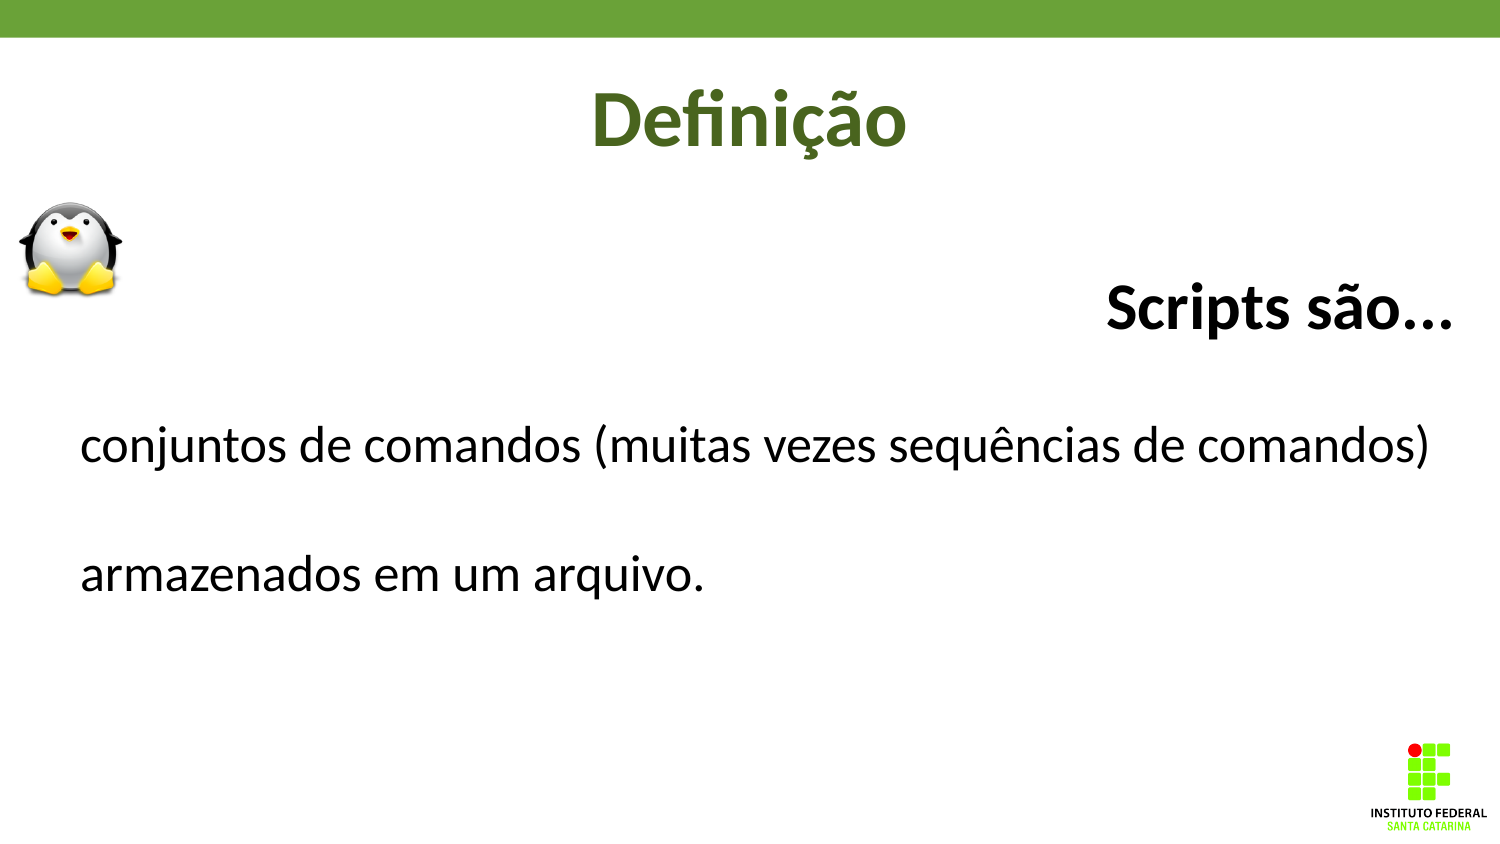

# Definição
Scripts são...
conjuntos de comandos (muitas vezes sequências de comandos)
armazenados em um arquivo.